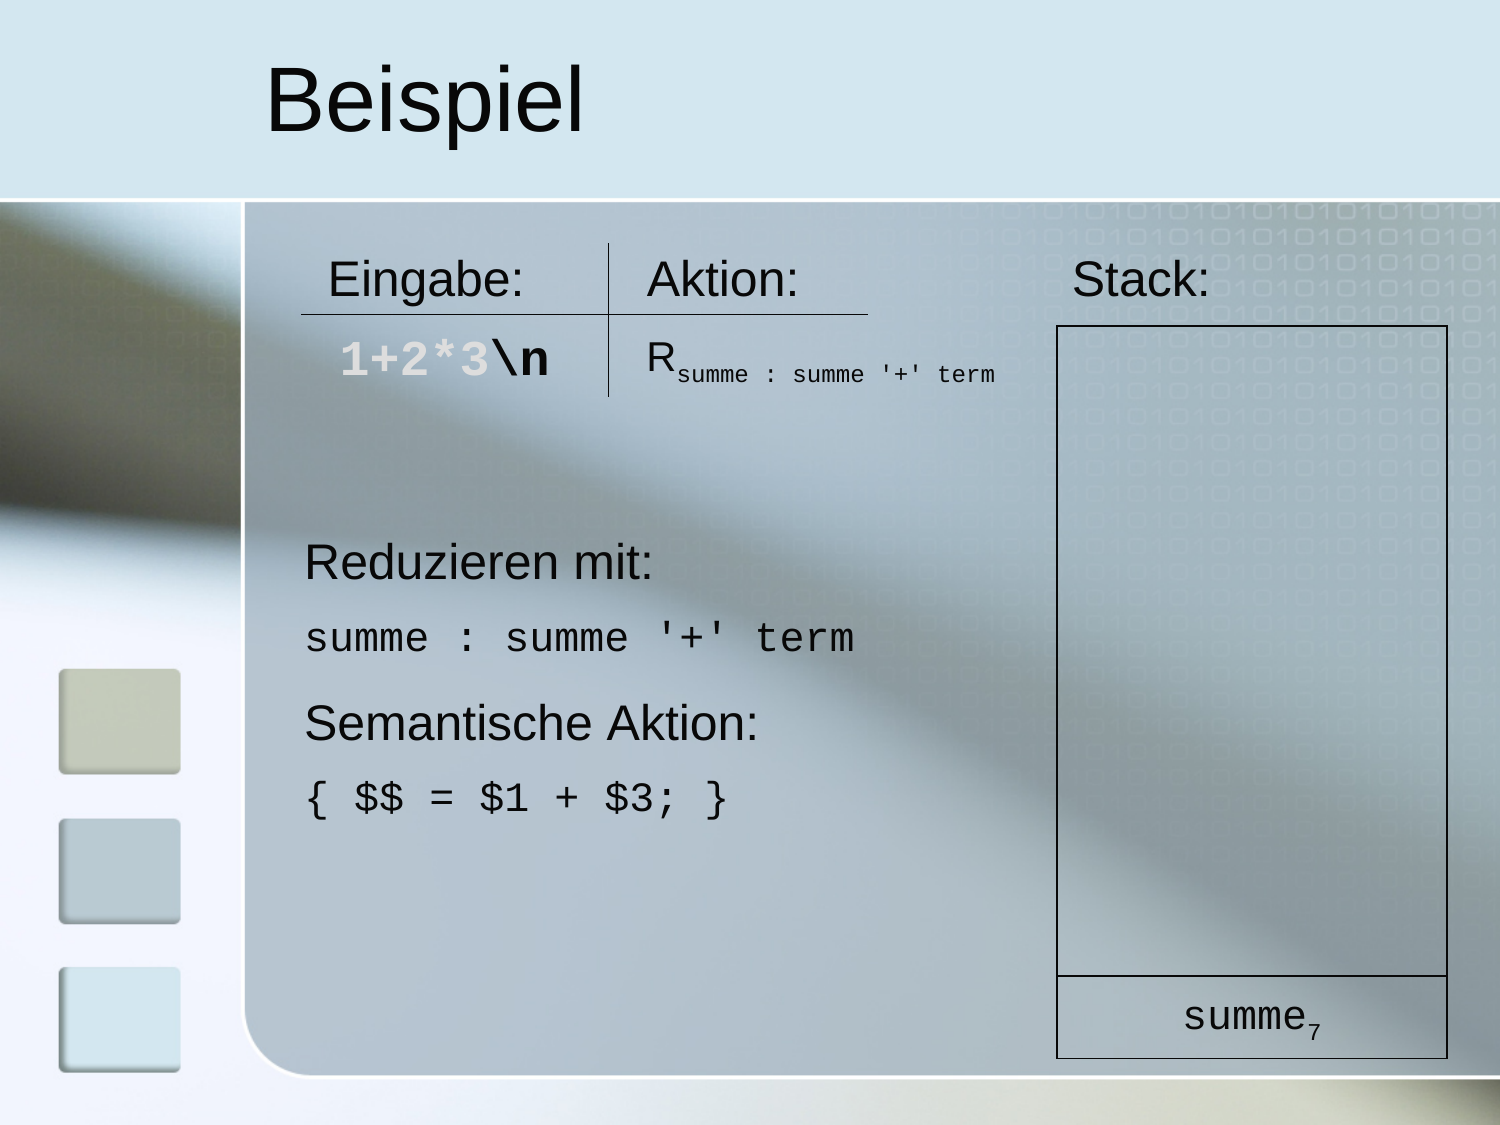

# Beispiel
Eingabe:
Aktion:
Stack:
1+2*3\n
Rsumme : summe '+' term
Reduzieren mit:
summe : summe '+' term
Semantische Aktion:
{ $$ = $1 + $3; }
summe7